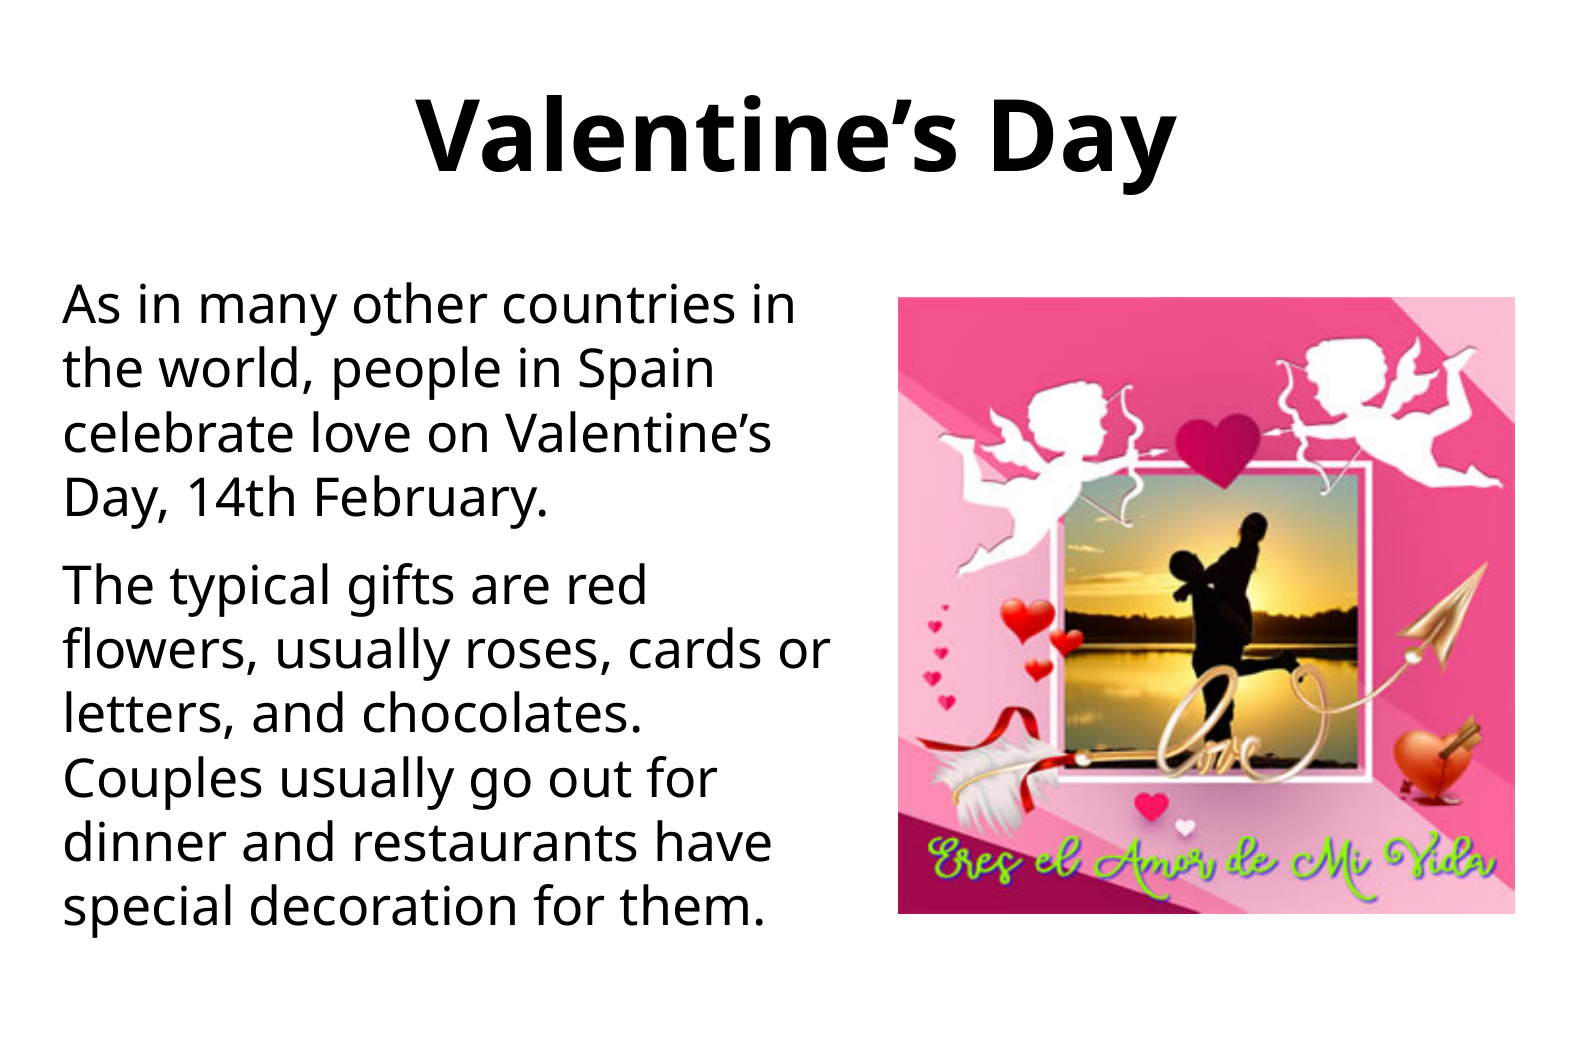

# Valentine’s Day
As in many other countries in the world, people in Spain celebrate love on Valentine’s Day, 14th February.
The typical gifts are red flowers, usually roses, cards or letters, and chocolates. Couples usually go out for dinner and restaurants have special decoration for them.